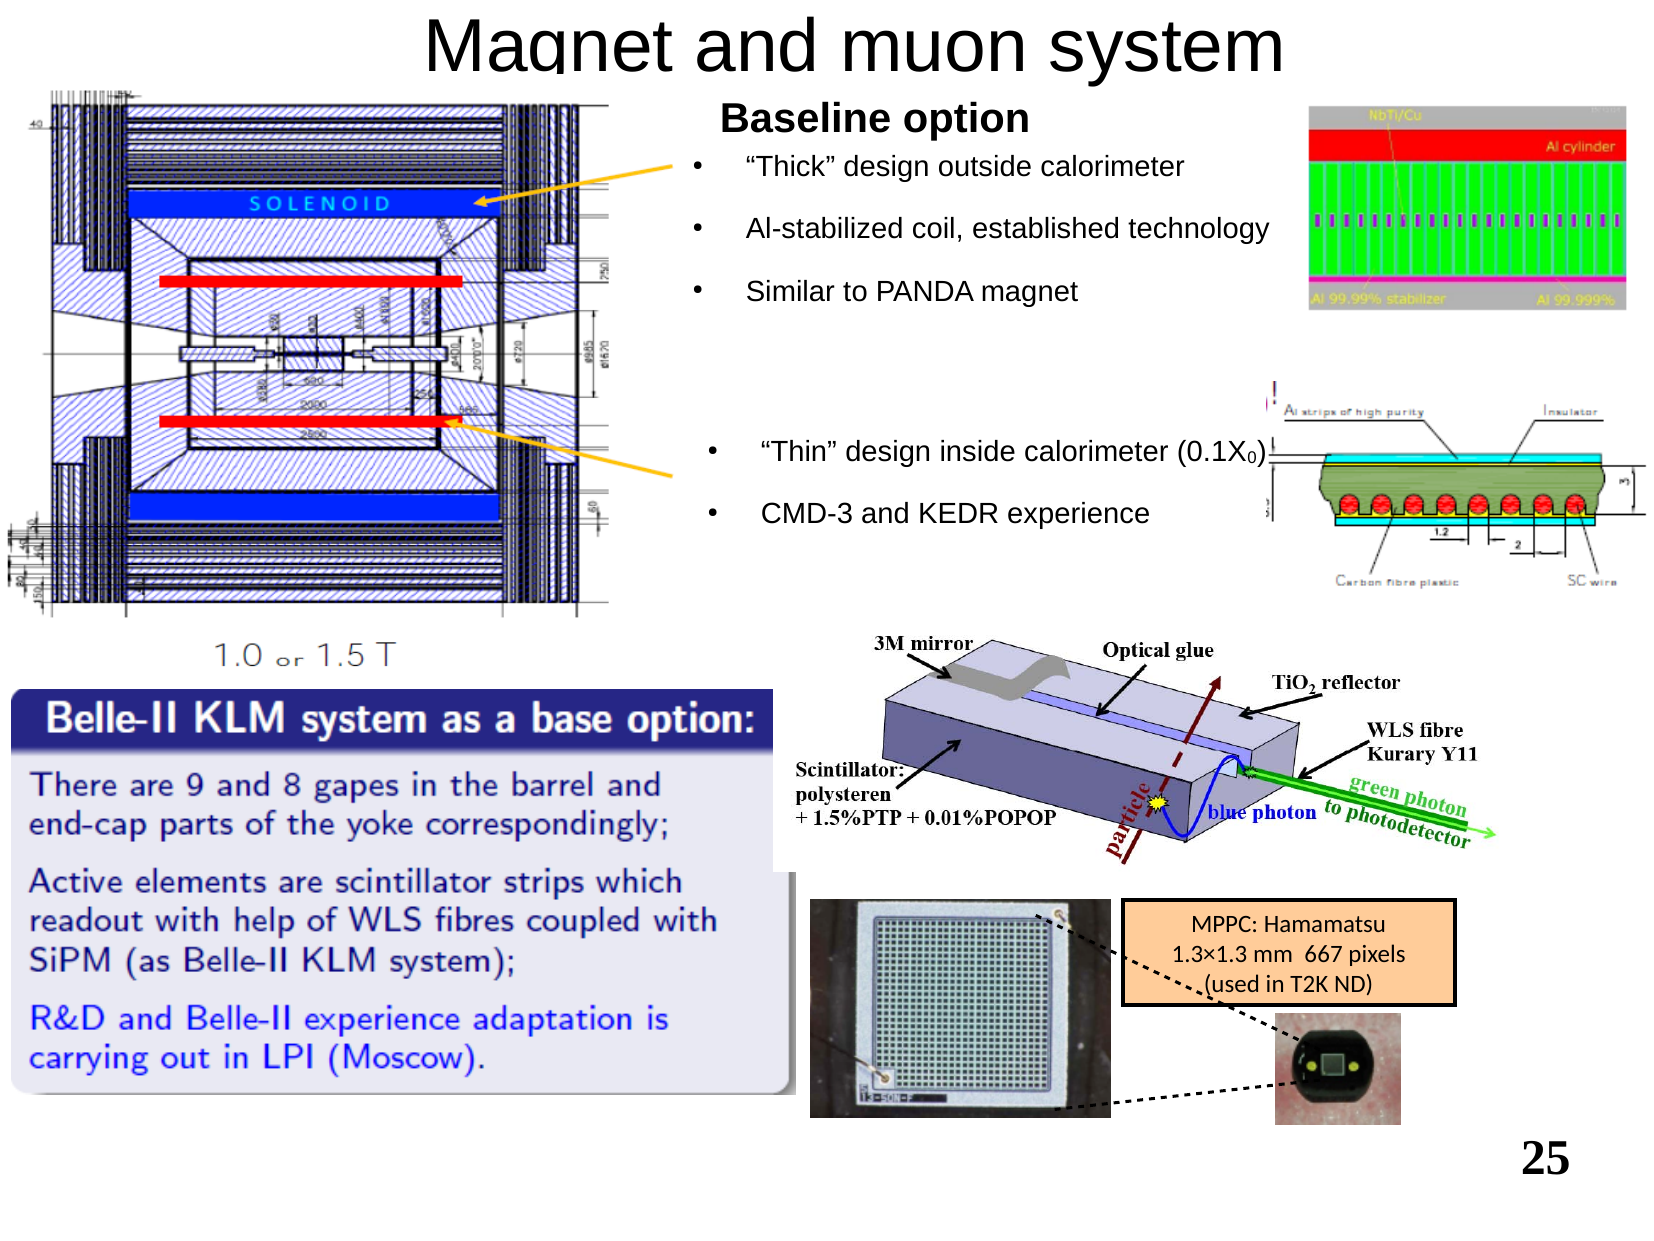

# Magnet and muon system
Baseline option
“Thick” design outside calorimeter
Al-stabilized coil, established technology
Similar to PANDA magnet
“Thin” design inside calorimeter (0.1X0)
CMD-3 and KEDR experience
MPPC: Hamamatsu
1.3×1.3 mm 667 pixels
(used in T2K ND)
25